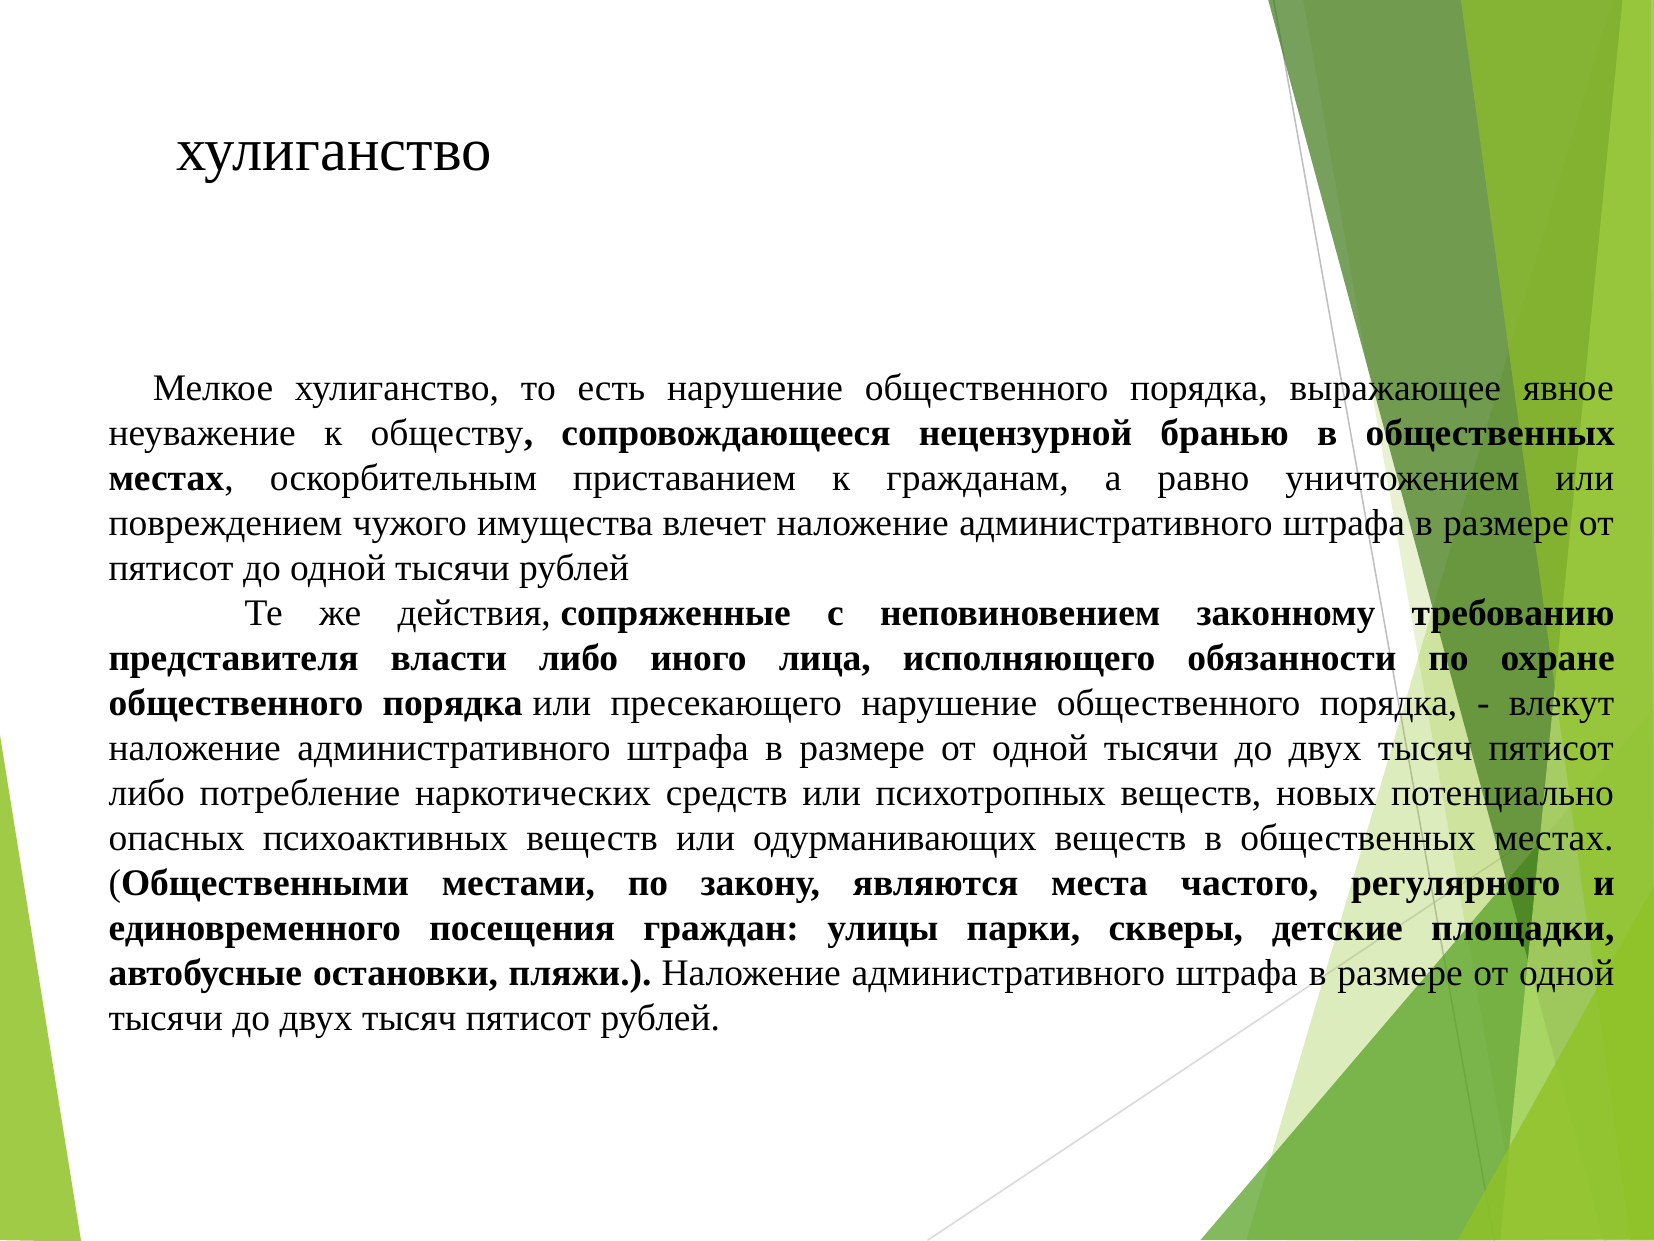

# хулиганство
Мелкое хулиганство, то есть нарушение общественного порядка, выражающее явное неуважение к обществу, сопровождающееся нецензурной бранью в общественных местах, оскорбительным приставанием к гражданам, а равно уничтожением или повреждением чужого имущества влечет наложение административного штрафа в размере от пятисот до одной тысячи рублей
    Те же действия, сопряженные с неповиновением законному требованию представителя власти либо иного лица, исполняющего обязанности по охране общественного порядка или пресекающего нарушение общественного порядка, - влекут наложение административного штрафа в размере от одной тысячи до двух тысяч пятисот либо потребление наркотических средств или психотропных веществ, новых потенциально опасных психоактивных веществ или одурманивающих веществ в общественных местах. (Общественными местами, по закону, являются места частого, регулярного и единовременного посещения граждан: улицы парки, скверы, детские площадки, автобусные остановки, пляжи.). Наложение административного штрафа в размере от одной тысячи до двух тысяч пятисот рублей.